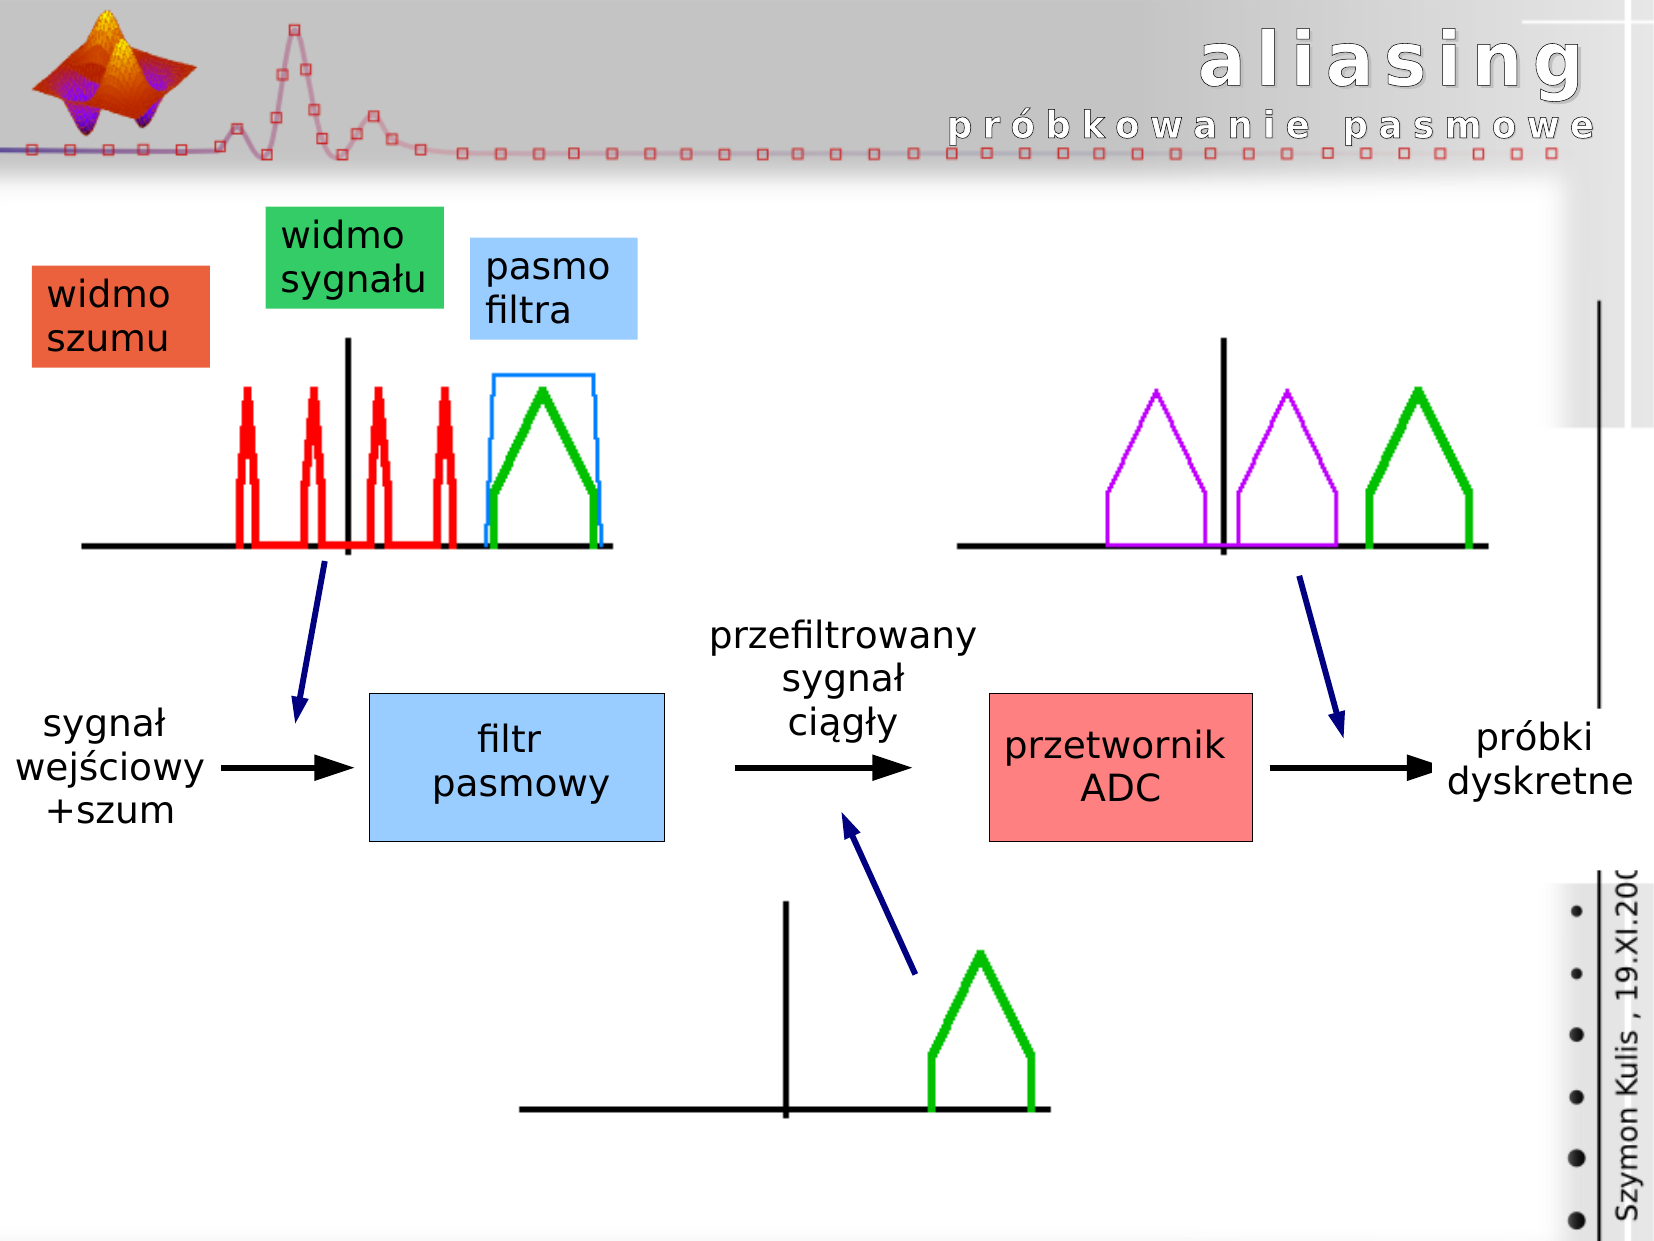

# aliasing próbkowanie pasmowe
widmo
sygnału
pasmo
filtra
widmo
szumu
przefiltrowany
sygnał
ciągły
 filtr
 pasmowy
przetwornik
ADC
sygnał
wejściowy
+szum
próbki
dyskretne